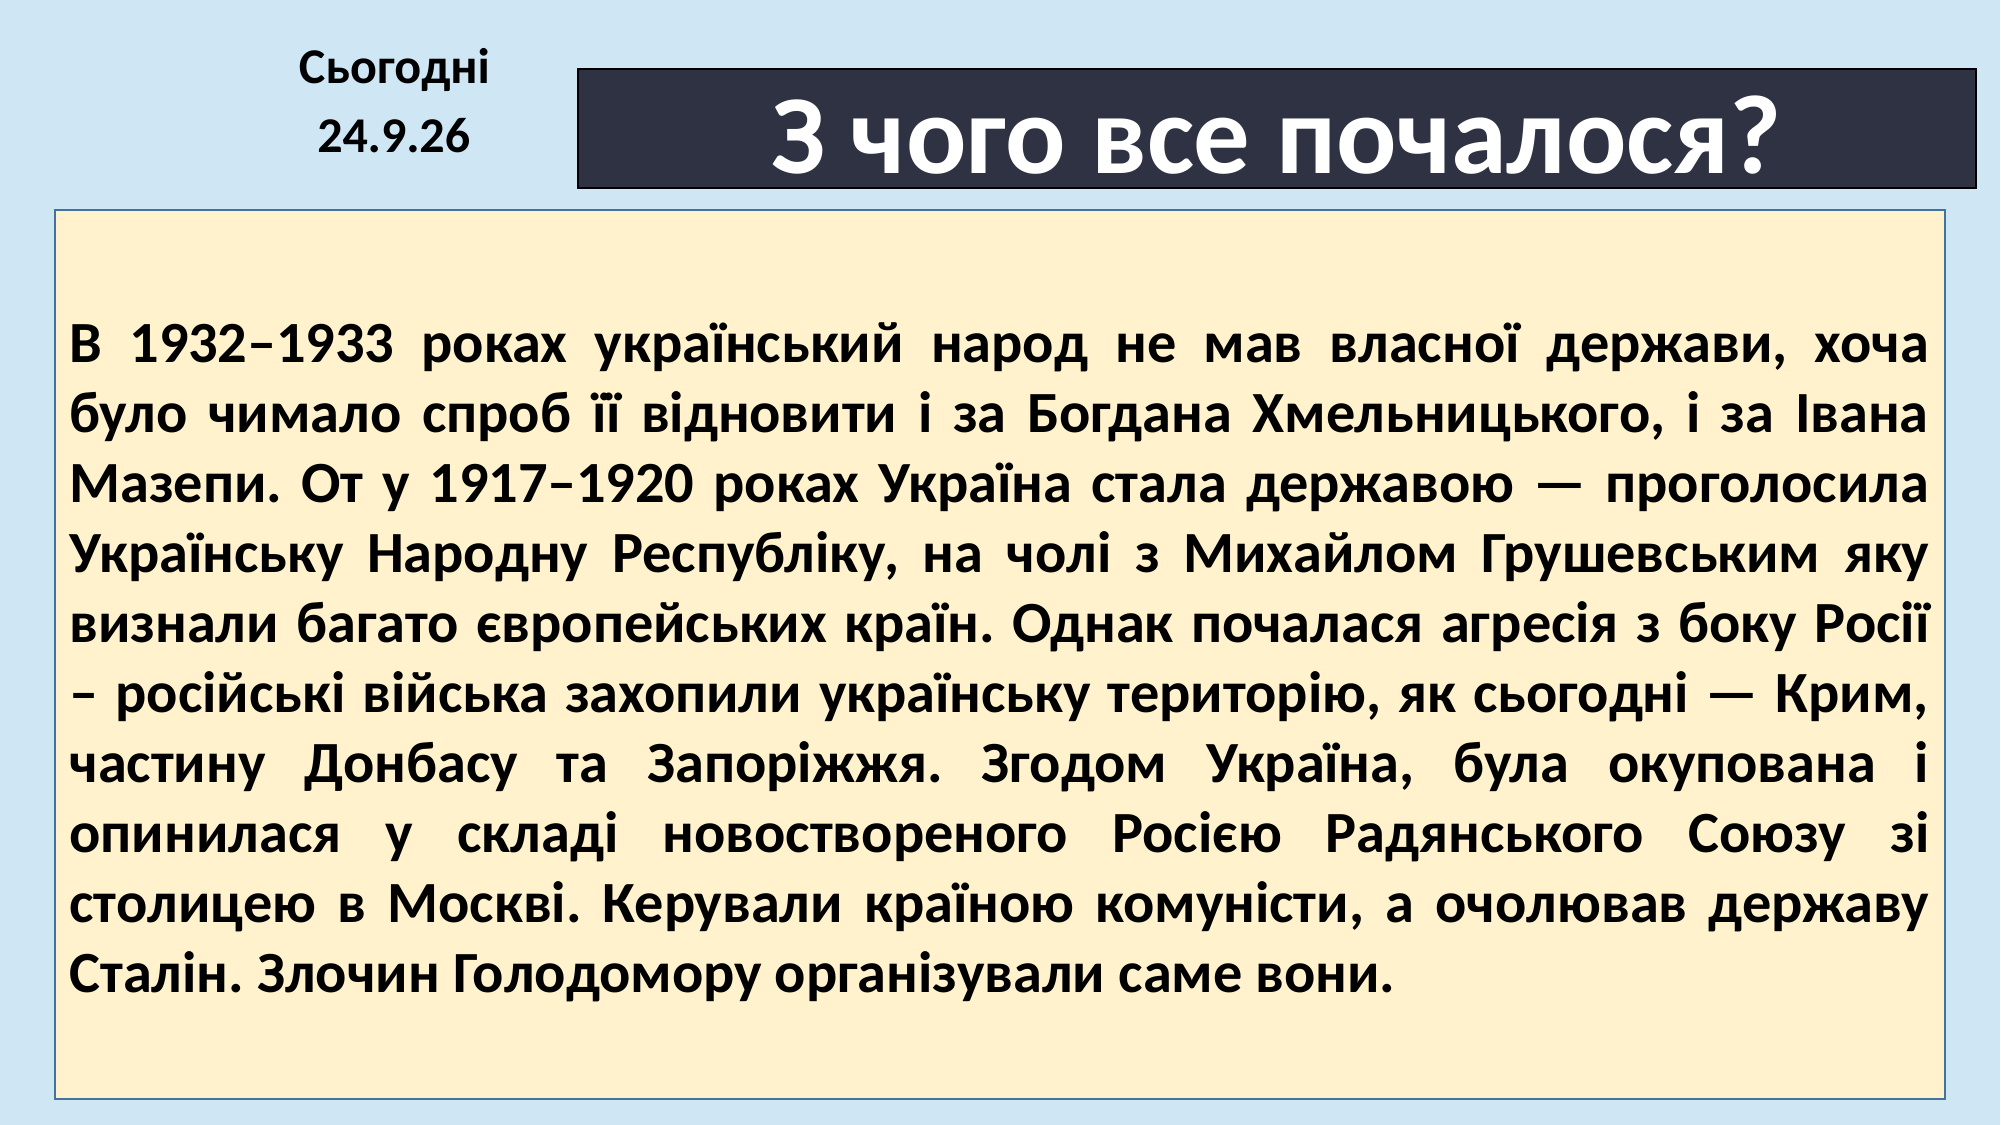

Сьогодні
З чого все почалося?
В 1932–1933 роках український народ не мав власної держави, хоча було чимало спроб її відновити і за Богдана Хмельницького, і за Івана Мазепи. От у 1917–1920 роках Україна стала державою — проголосила Українську Народну Республіку, на чолі з Михайлом Грушевським яку визнали багато європейських країн. Однак почалася агресія з боку Росії – російські війська захопили українську територію, як сьогодні — Крим, частину Донбасу та Запоріжжя. Згодом Україна, була окупована і опинилася у складі новоствореного Росією Радянського Союзу зі столицею в Москві. Керували країною комуністи, а очолював державу Сталін. Злочин Голодомору організували саме вони.